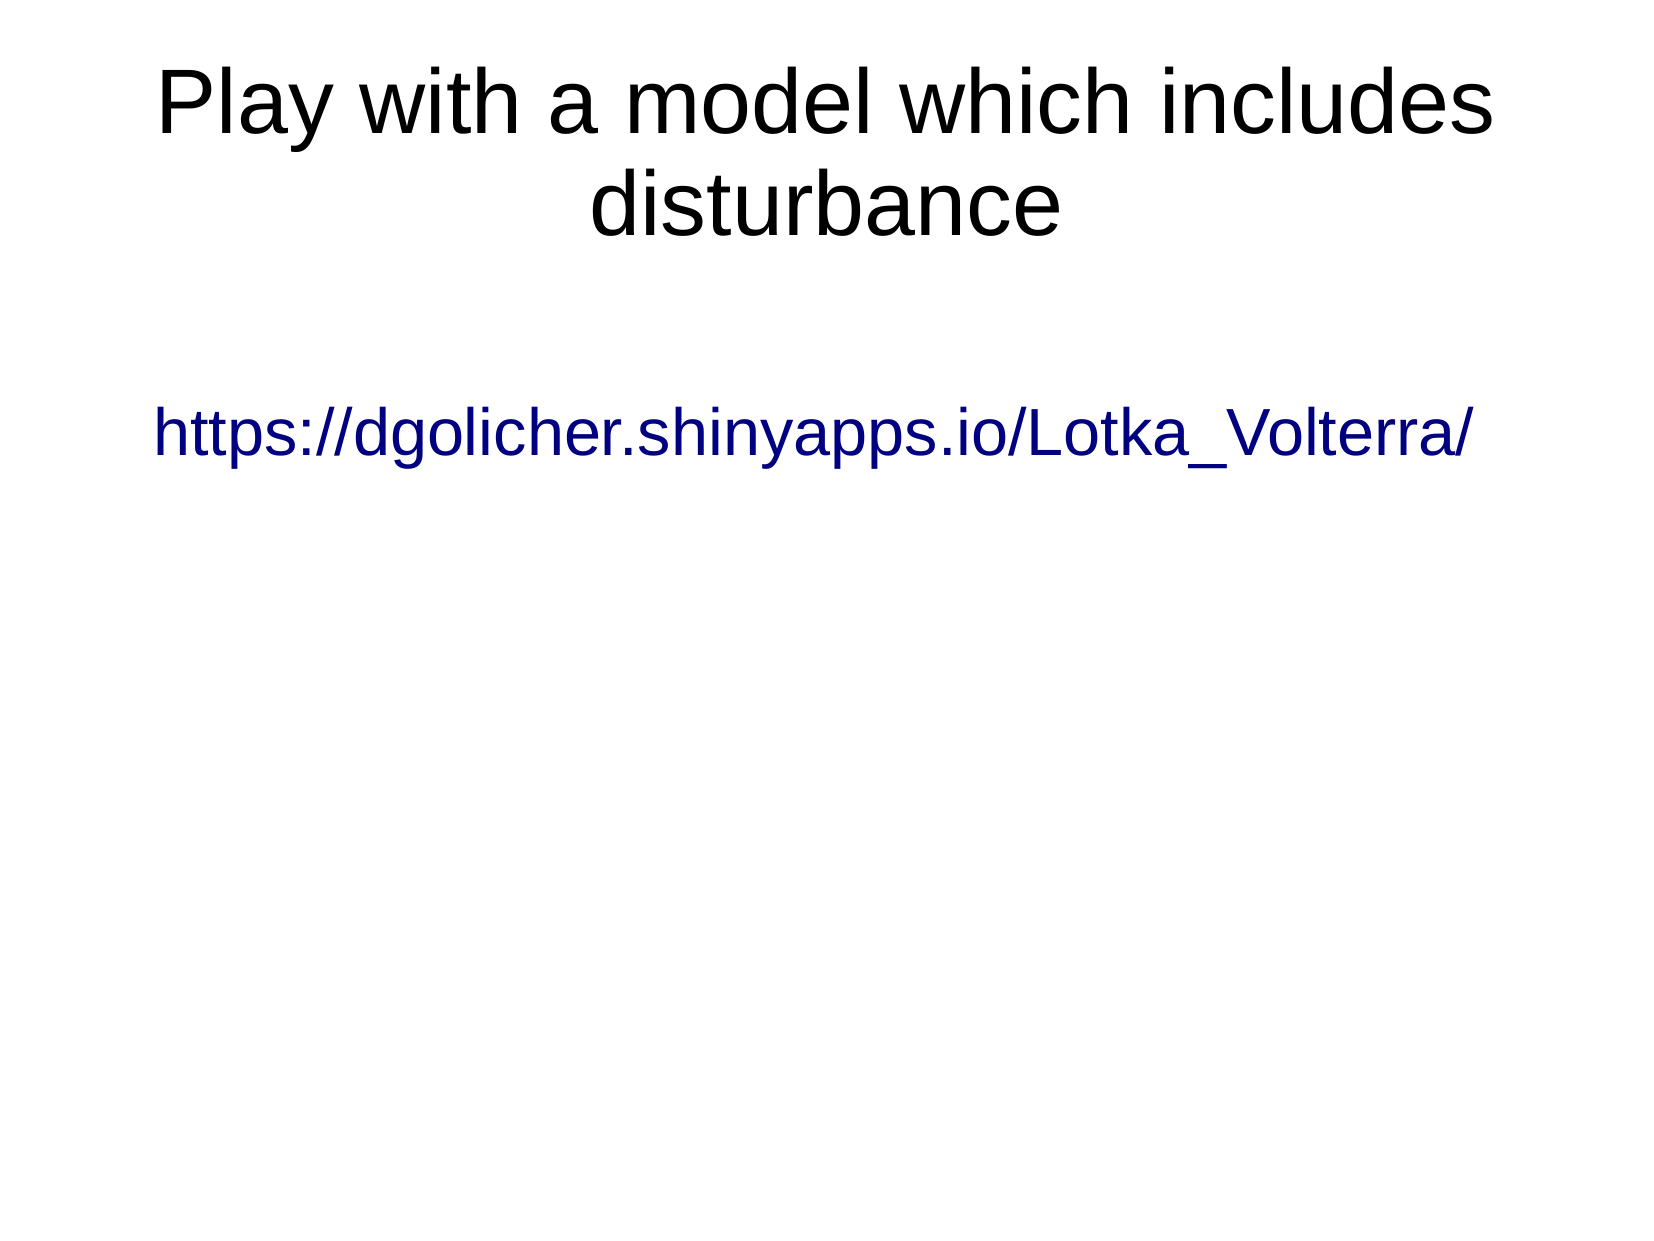

# Play with a model which includes disturbance
https://dgolicher.shinyapps.io/Lotka_Volterra/